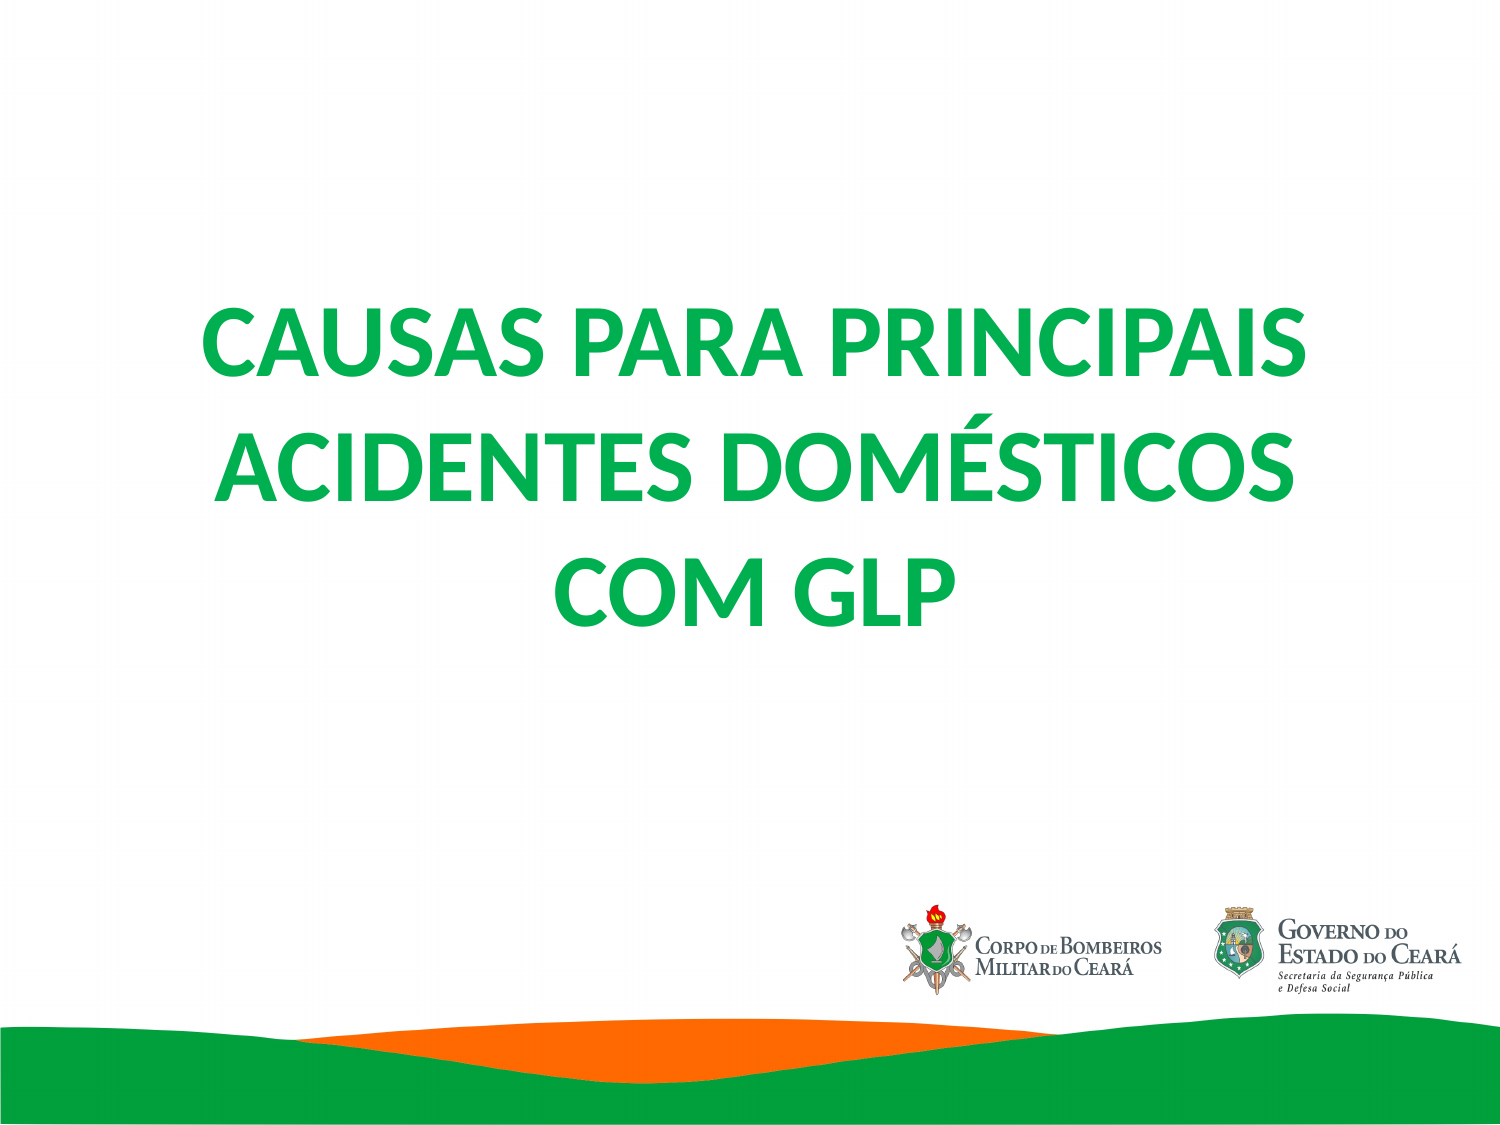

CAUSAS PARA PRINCIPAIS ACIDENTES DOMÉSTICOS COM GLP